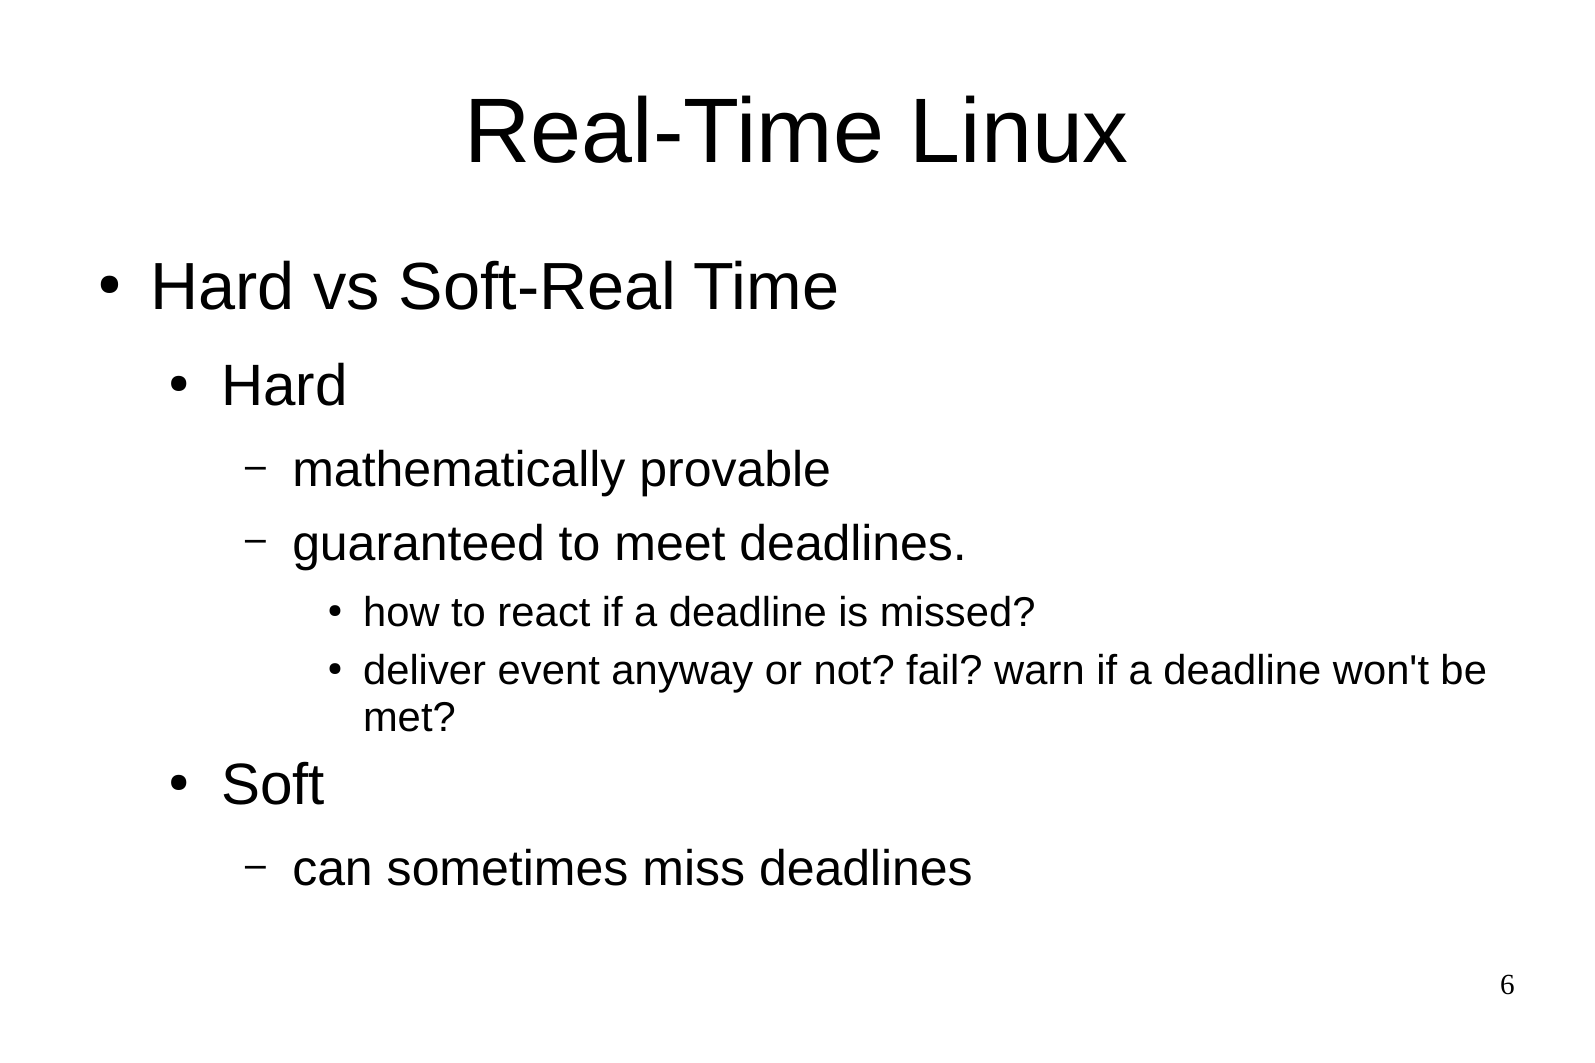

# Real-Time Linux
Hard vs Soft-Real Time
Hard
mathematically provable
guaranteed to meet deadlines.
how to react if a deadline is missed?
deliver event anyway or not? fail? warn if a deadline won't be met?
Soft
can sometimes miss deadlines
6